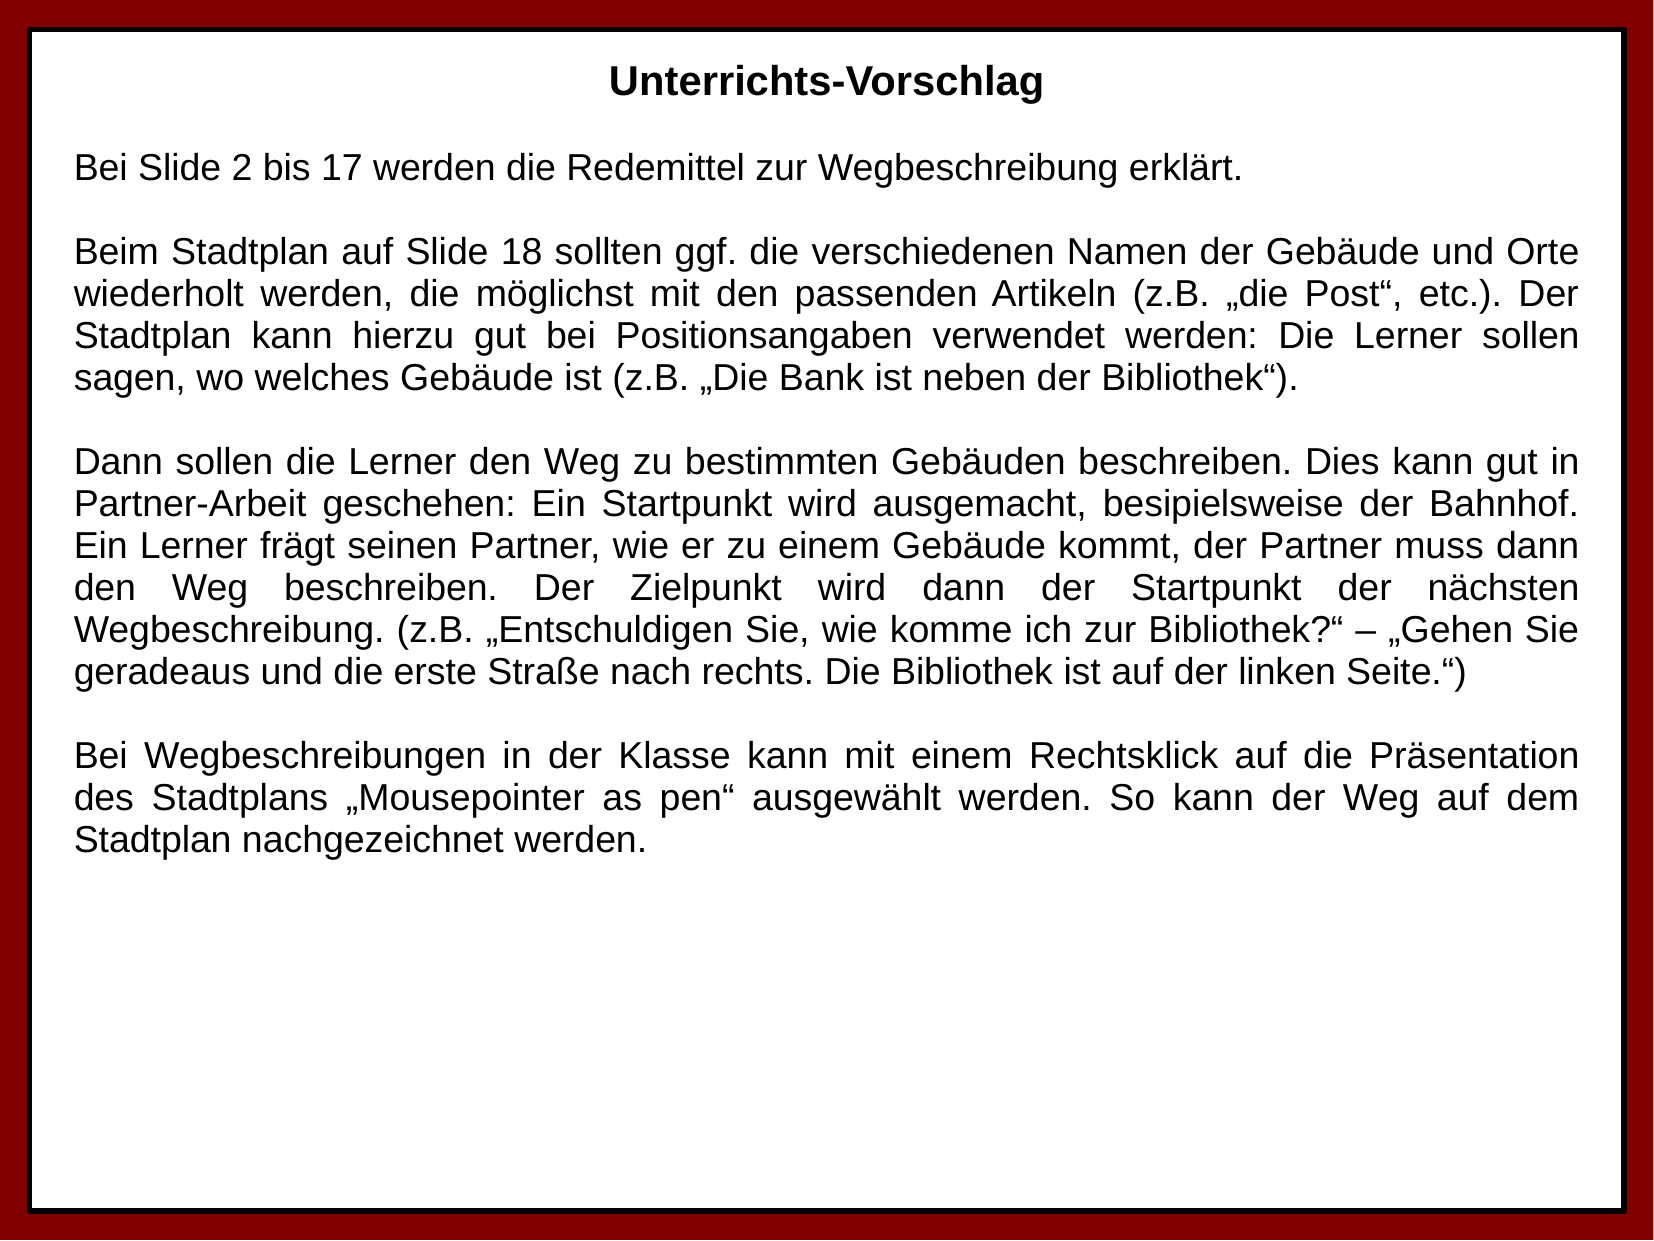

Unterrichts-Vorschlag
Bei Slide 2 bis 17 werden die Redemittel zur Wegbeschreibung erklärt.
Beim Stadtplan auf Slide 18 sollten ggf. die verschiedenen Namen der Gebäude und Orte wiederholt werden, die möglichst mit den passenden Artikeln (z.B. „die Post“, etc.). Der Stadtplan kann hierzu gut bei Positionsangaben verwendet werden: Die Lerner sollen sagen, wo welches Gebäude ist (z.B. „Die Bank ist neben der Bibliothek“).
Dann sollen die Lerner den Weg zu bestimmten Gebäuden beschreiben. Dies kann gut in Partner-Arbeit geschehen: Ein Startpunkt wird ausgemacht, besipielsweise der Bahnhof. Ein Lerner frägt seinen Partner, wie er zu einem Gebäude kommt, der Partner muss dann den Weg beschreiben. Der Zielpunkt wird dann der Startpunkt der nächsten Wegbeschreibung. (z.B. „Entschuldigen Sie, wie komme ich zur Bibliothek?“ – „Gehen Sie geradeaus und die erste Straße nach rechts. Die Bibliothek ist auf der linken Seite.“)
Bei Wegbeschreibungen in der Klasse kann mit einem Rechtsklick auf die Präsentation des Stadtplans „Mousepointer as pen“ ausgewählt werden. So kann der Weg auf dem Stadtplan nachgezeichnet werden.